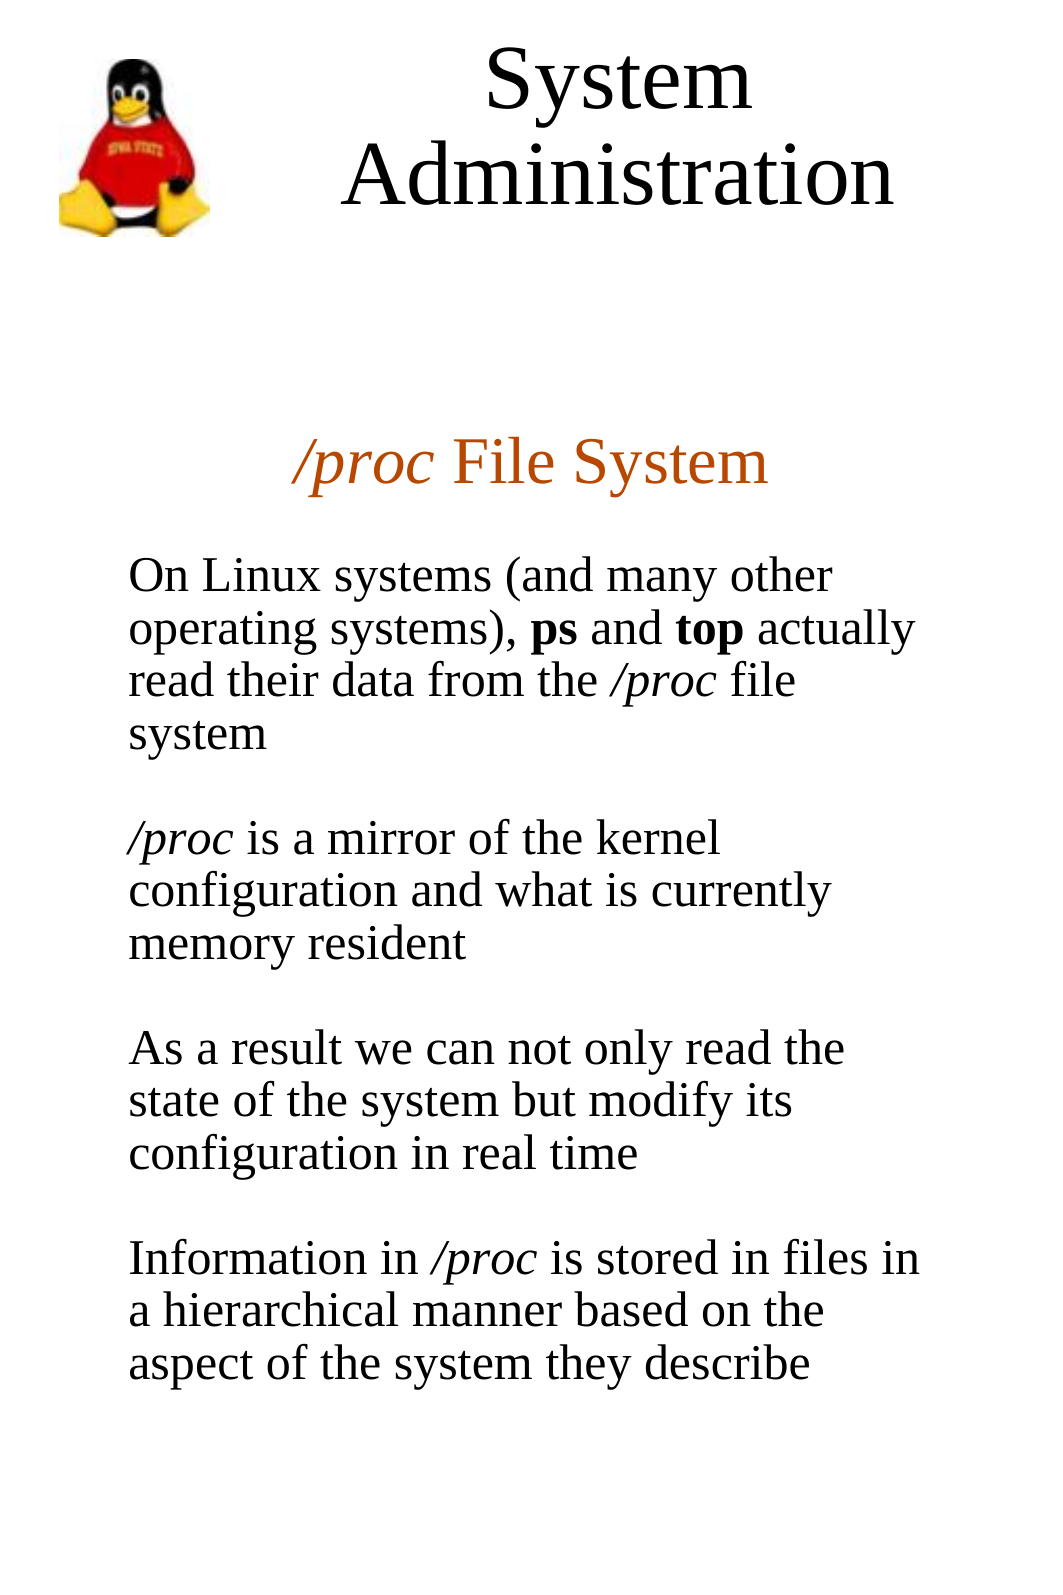

# System Administration
/proc File System
On Linux systems (and many other operating systems), ps and top actually read their data from the /proc file system
/proc is a mirror of the kernel configuration and what is currently memory resident
As a result we can not only read the state of the system but modify its configuration in real time
Information in /proc is stored in files in a hierarchical manner based on the aspect of the system they describe